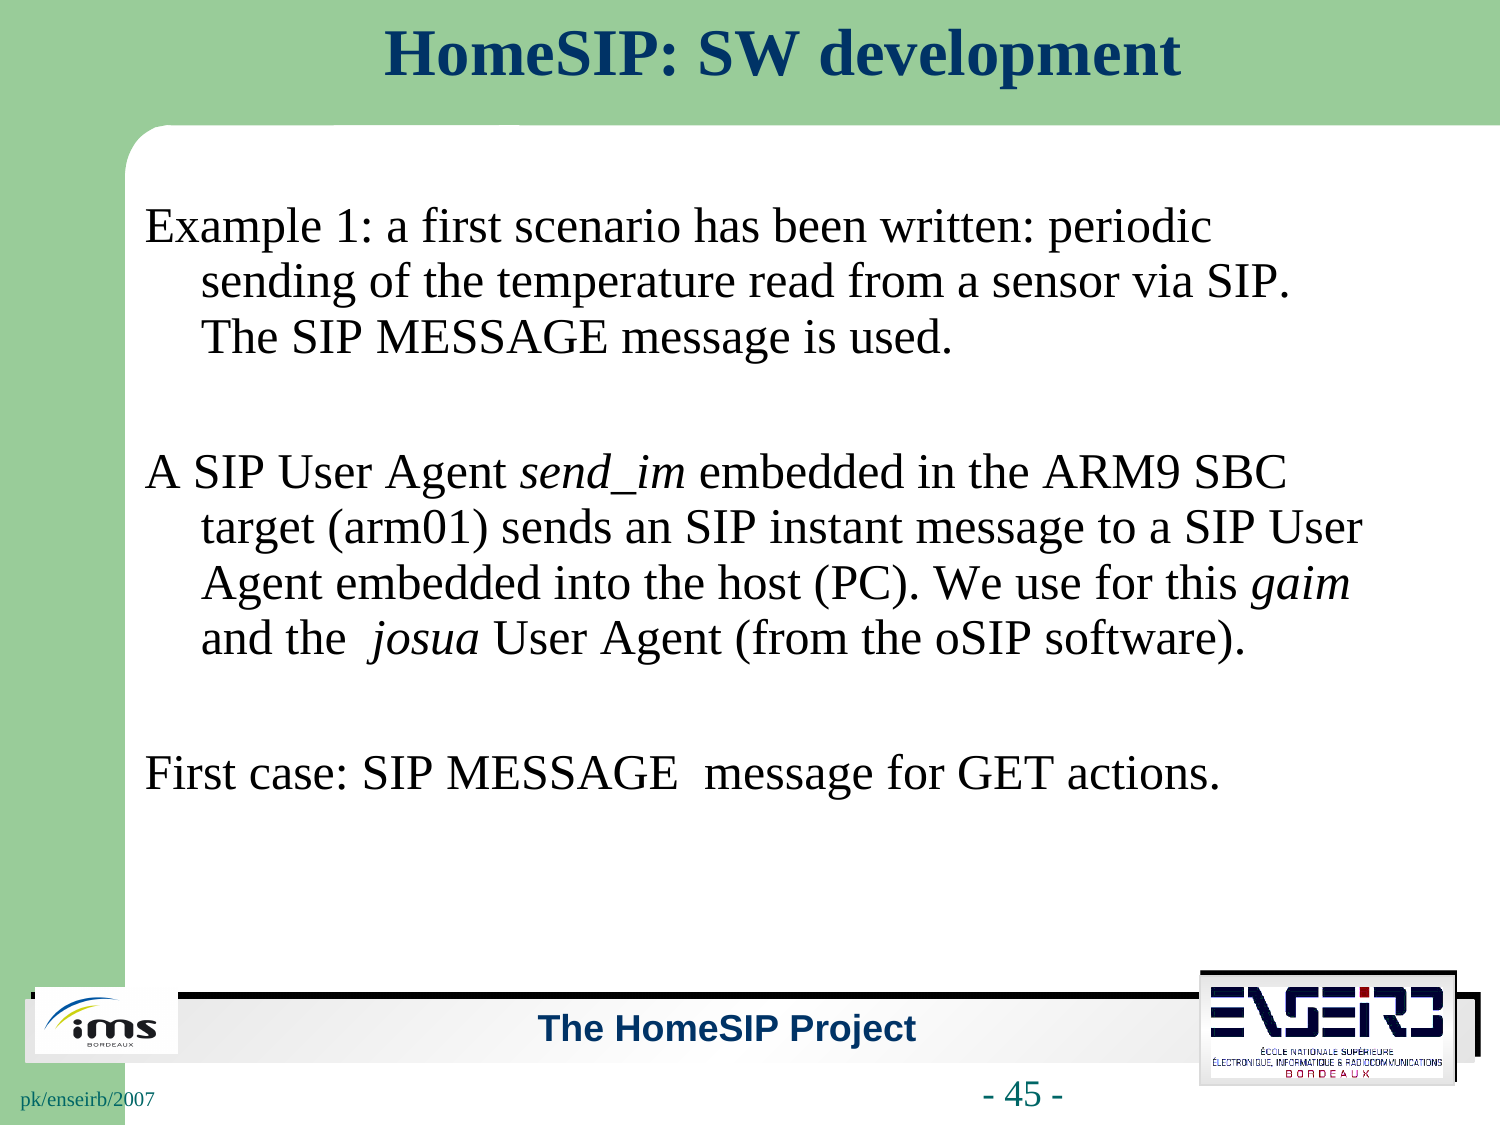

HomeSIP: SW development
Example 1: a first scenario has been written: periodic sending of the temperature read from a sensor via SIP. The SIP MESSAGE message is used.
A SIP User Agent send_im embedded in the ARM9 SBC target (arm01) sends an SIP instant message to a SIP User Agent embedded into the host (PC). We use for this gaim and the josua User Agent (from the oSIP software).
First case: SIP MESSAGE message for GET actions.